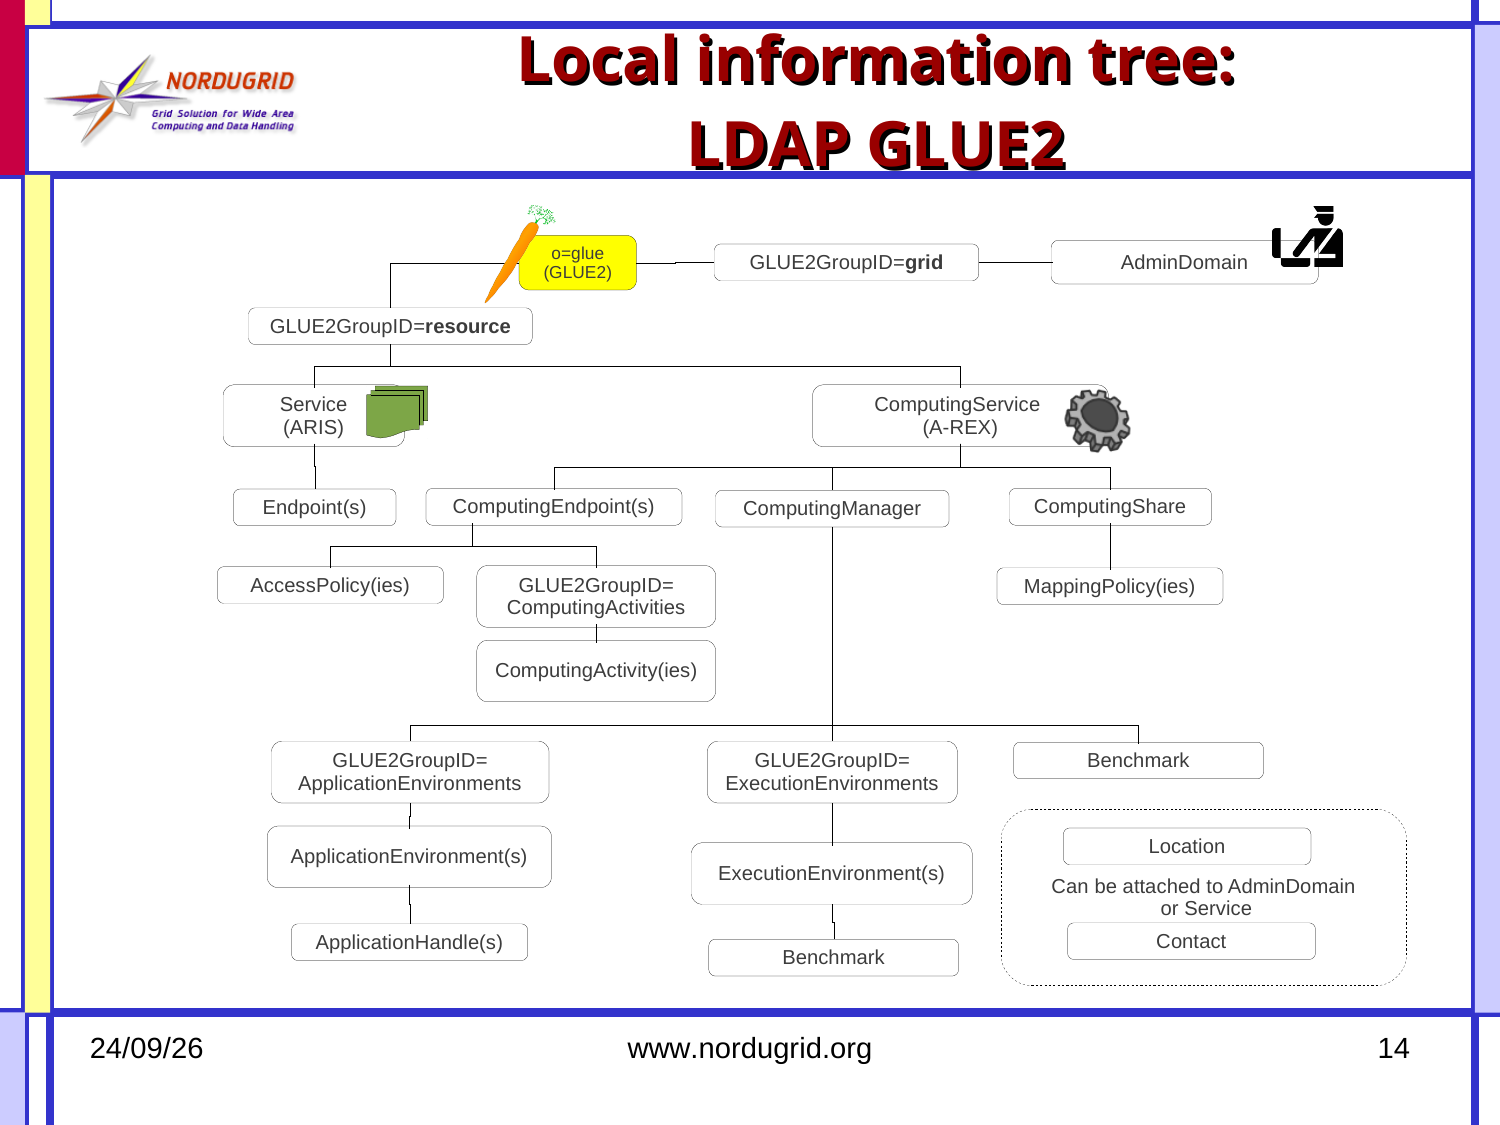

# Local information tree: LDAP GLUE2
www.nordugrid.org
14